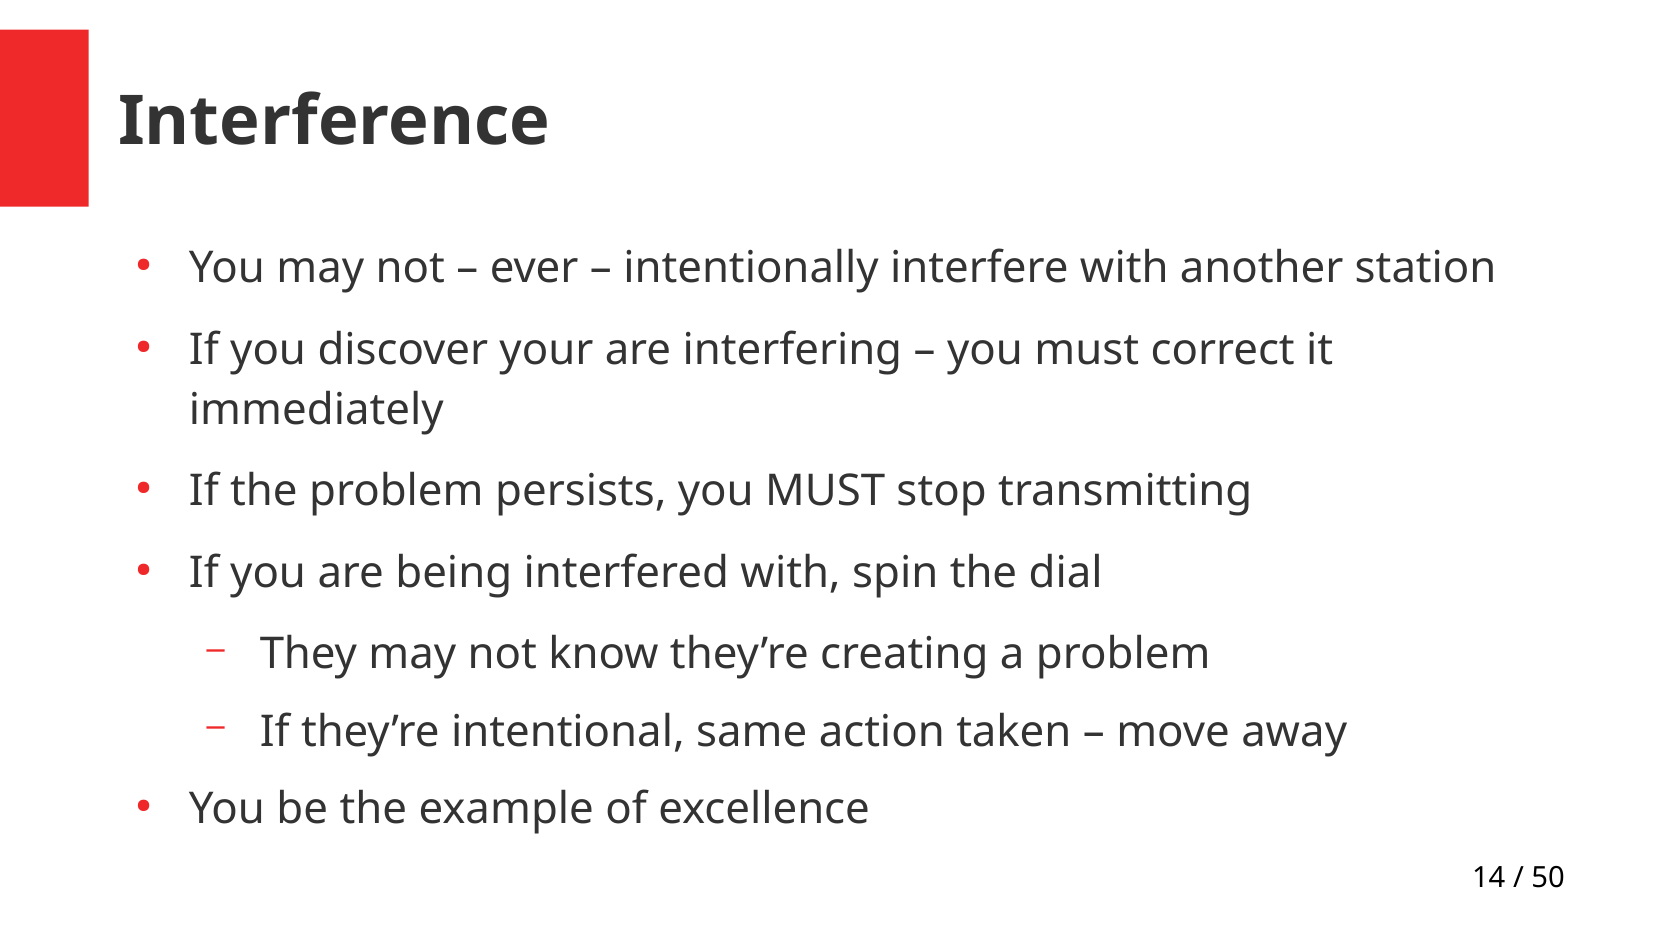

# Interference
You may not – ever – intentionally interfere with another station
If you discover your are interfering – you must correct it immediately
If the problem persists, you MUST stop transmitting
If you are being interfered with, spin the dial
They may not know they’re creating a problem
If they’re intentional, same action taken – move away
You be the example of excellence
14